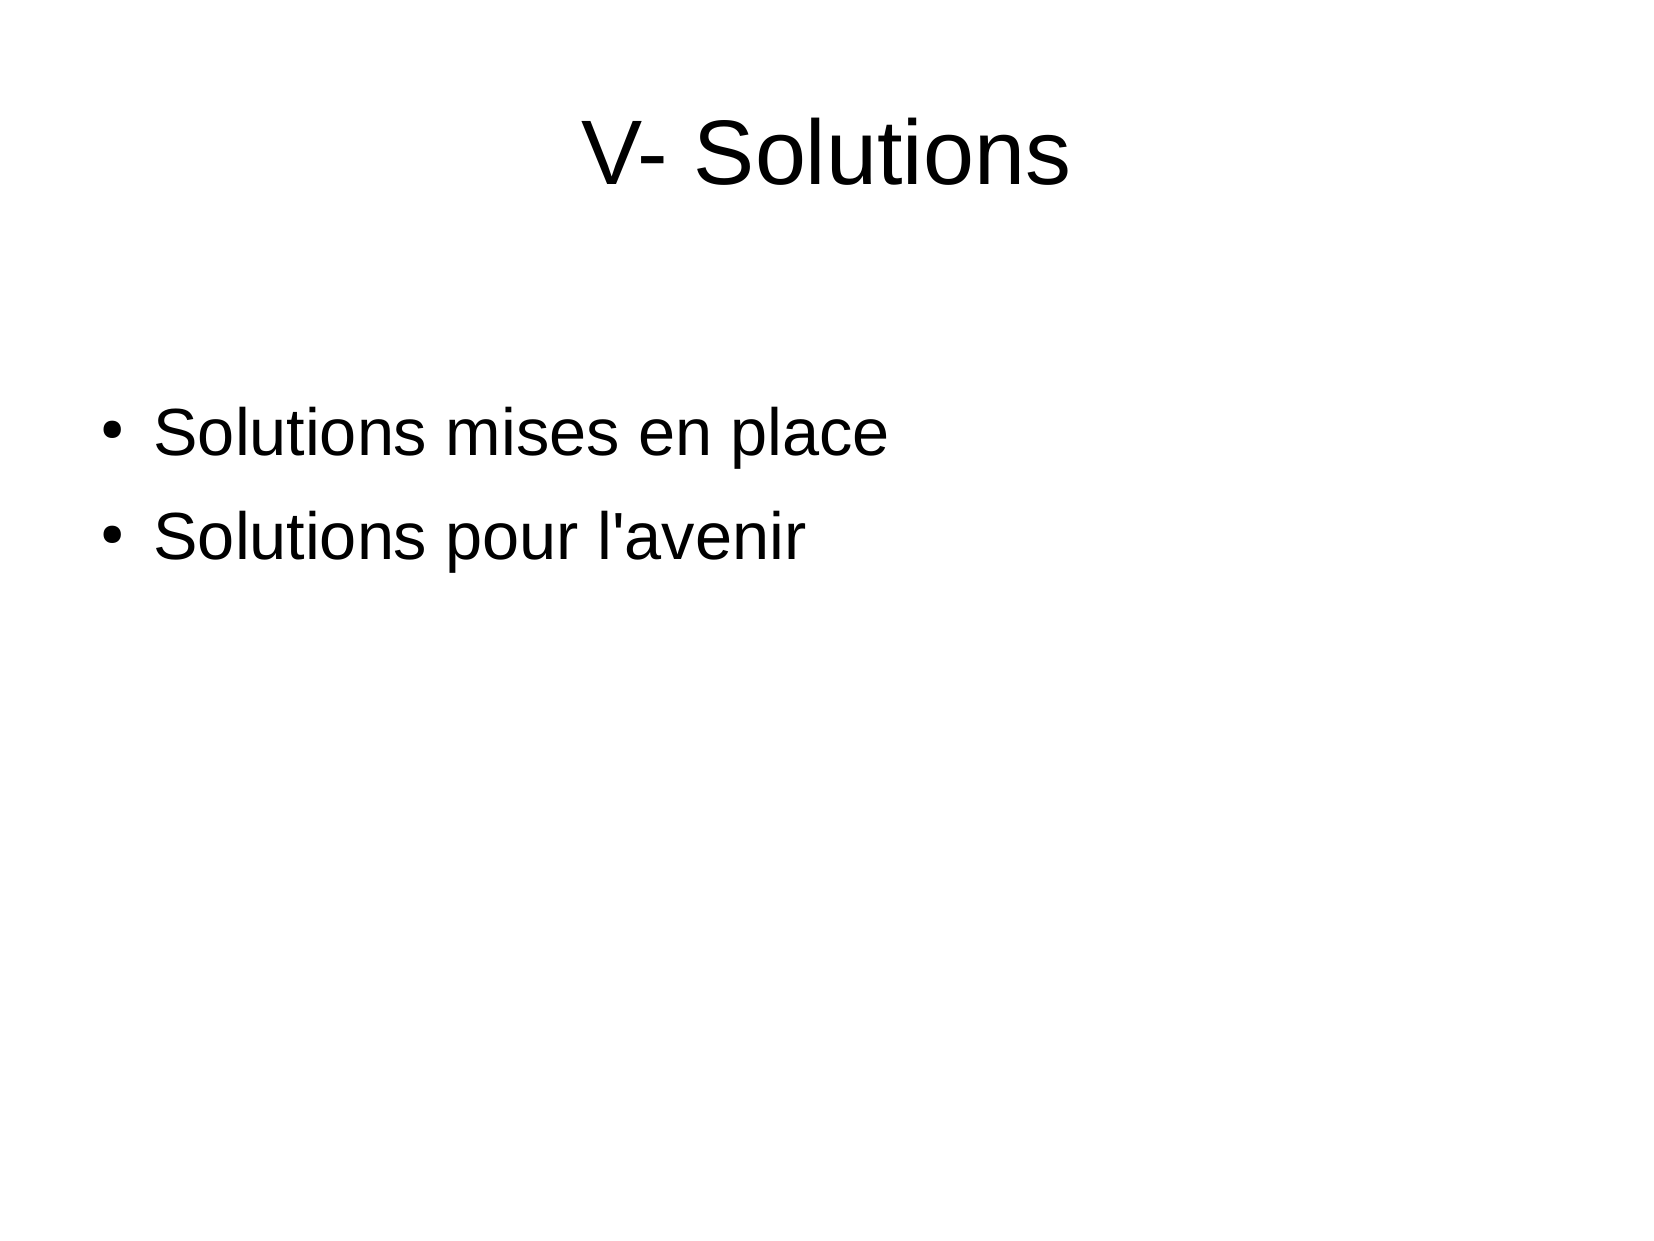

# V- Solutions
Solutions mises en place
Solutions pour l'avenir